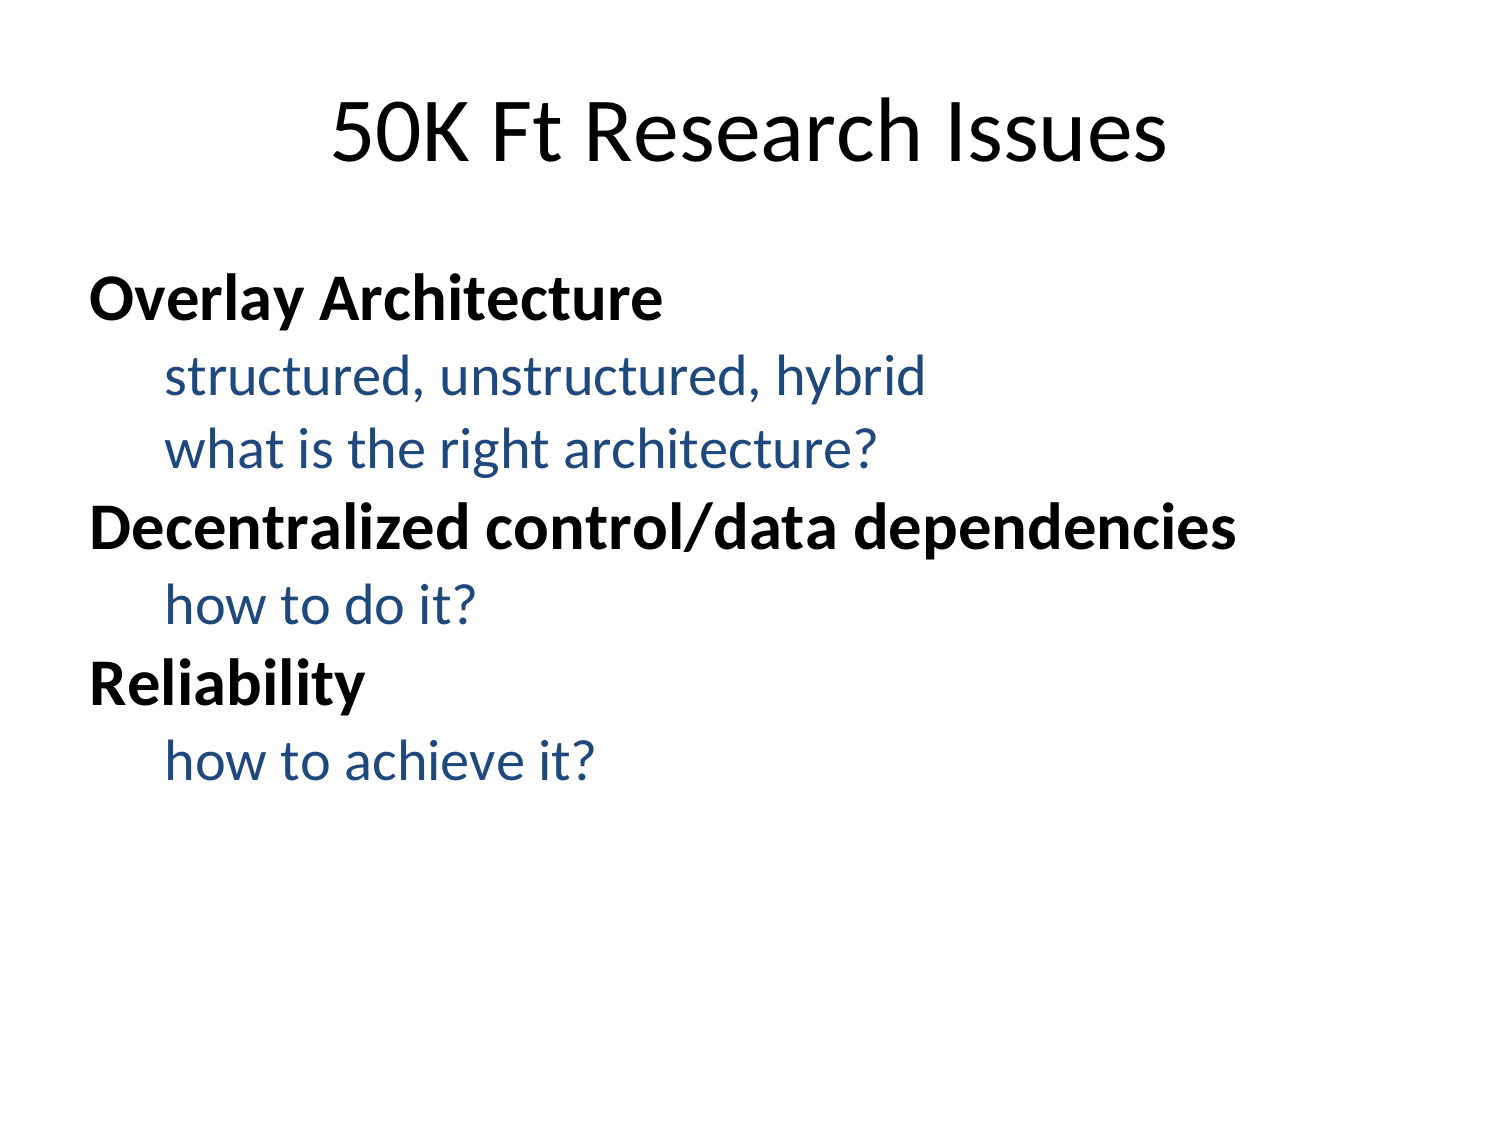

# 50K Ft Research Issues
Overlay Architecture
structured, unstructured, hybrid
what is the right architecture?
Decentralized control/data dependencies
how to do it?
Reliability
how to achieve it?